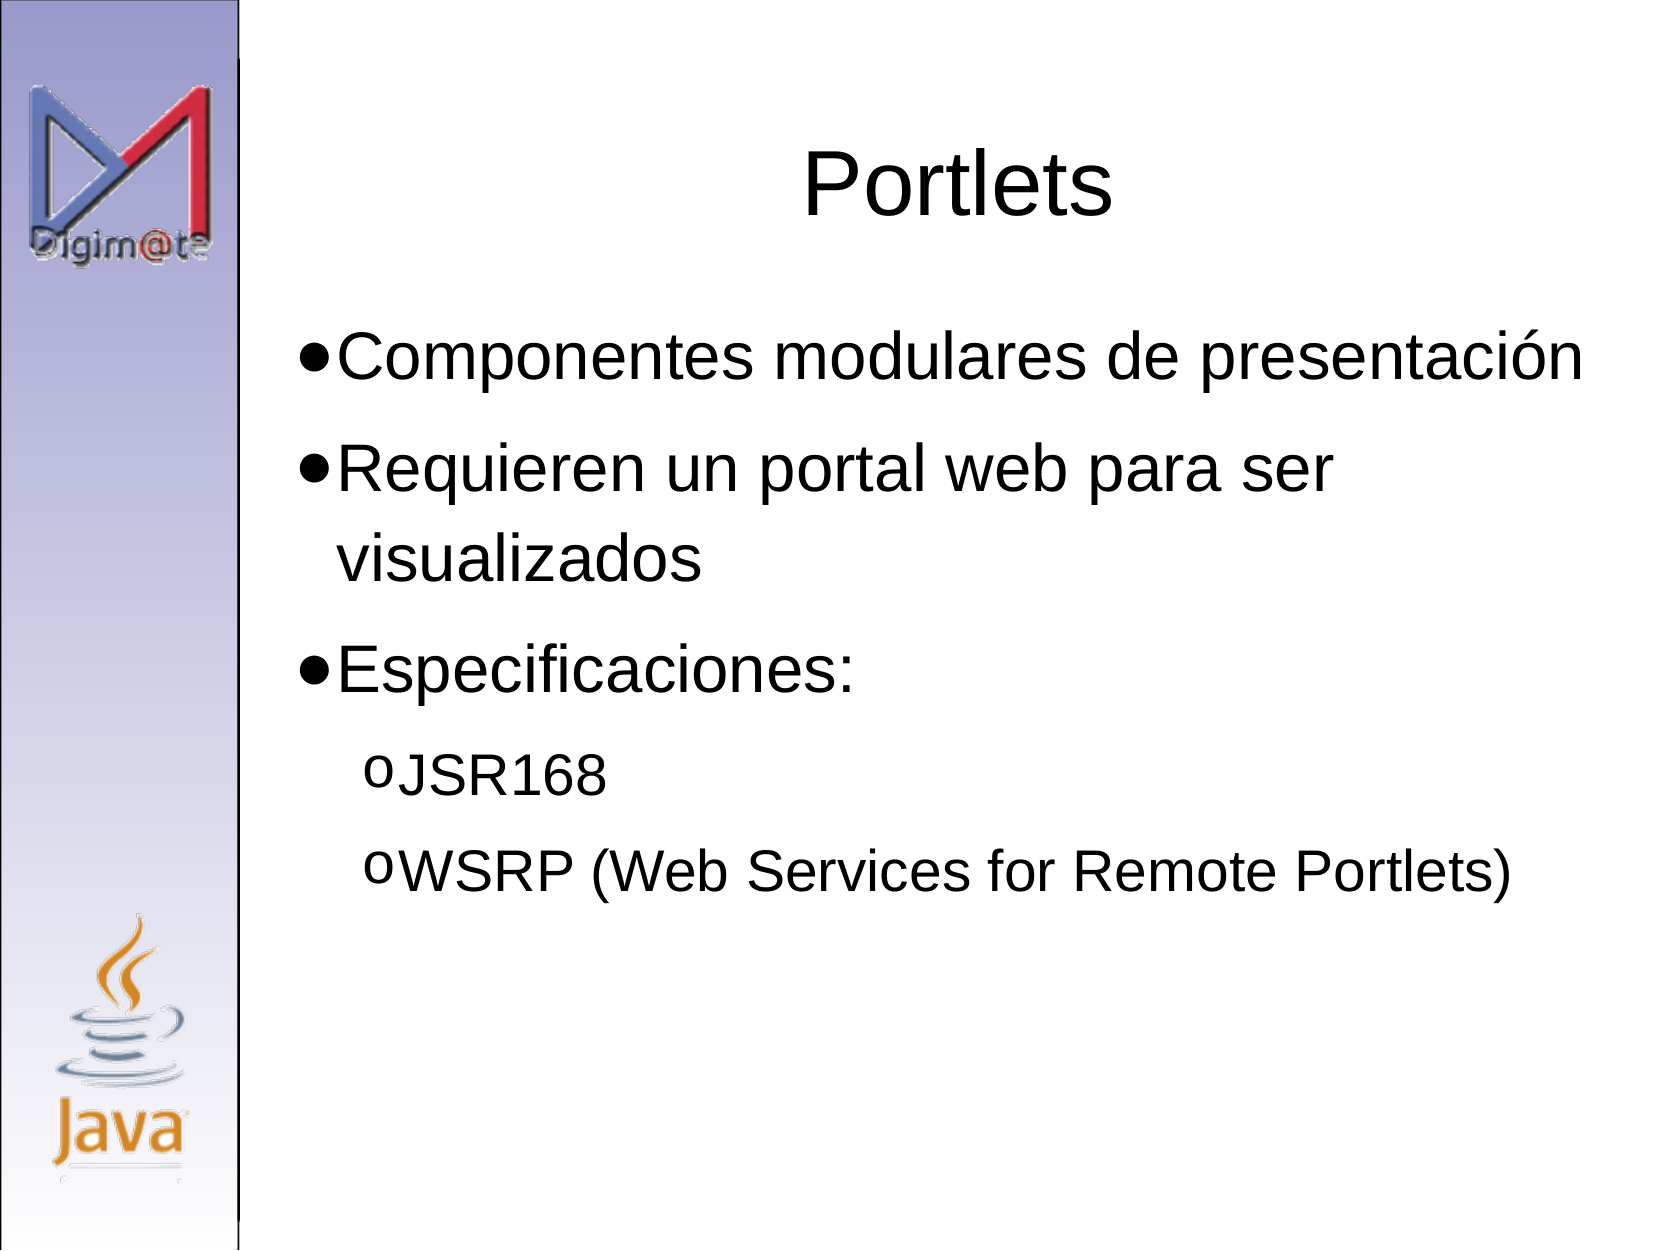

# Portlets
Componentes modulares de presentación
Requieren un portal web para ser visualizados
Especificaciones:
JSR168
WSRP (Web Services for Remote Portlets)